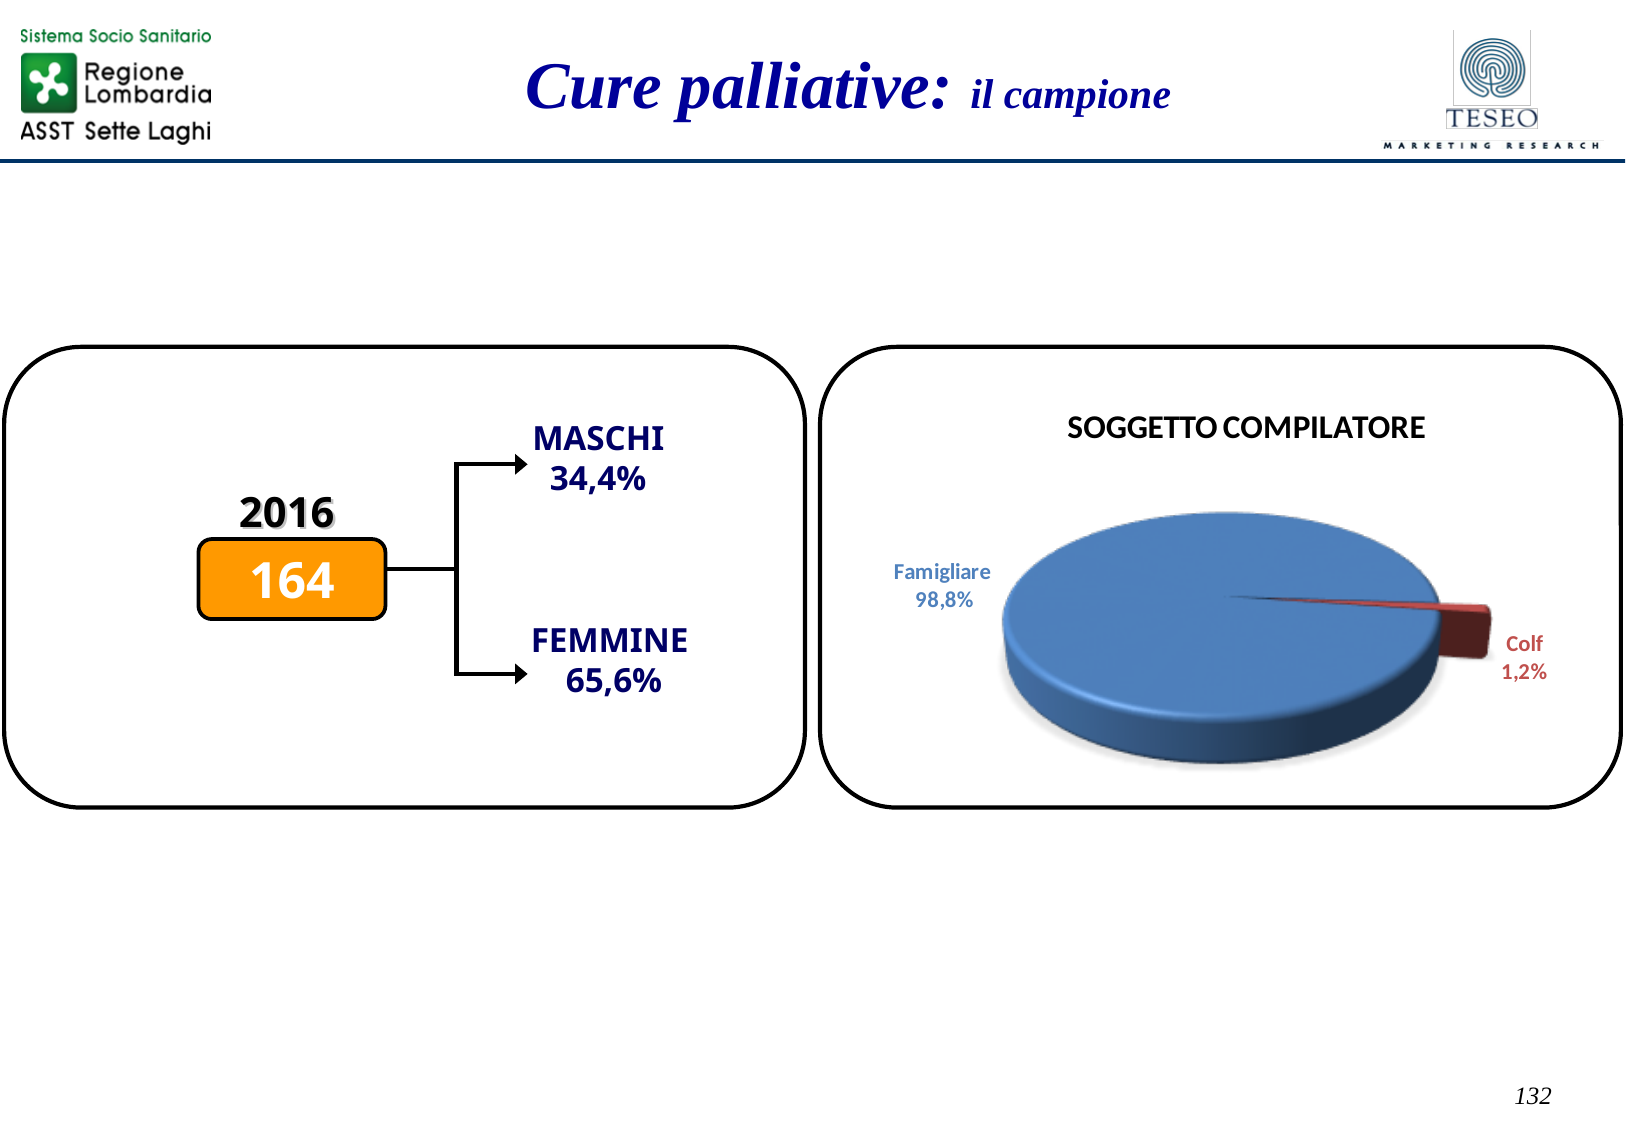

Cure palliative: il campione
MASCHI
34,4%
2016
164
FEMMINE
65,6%